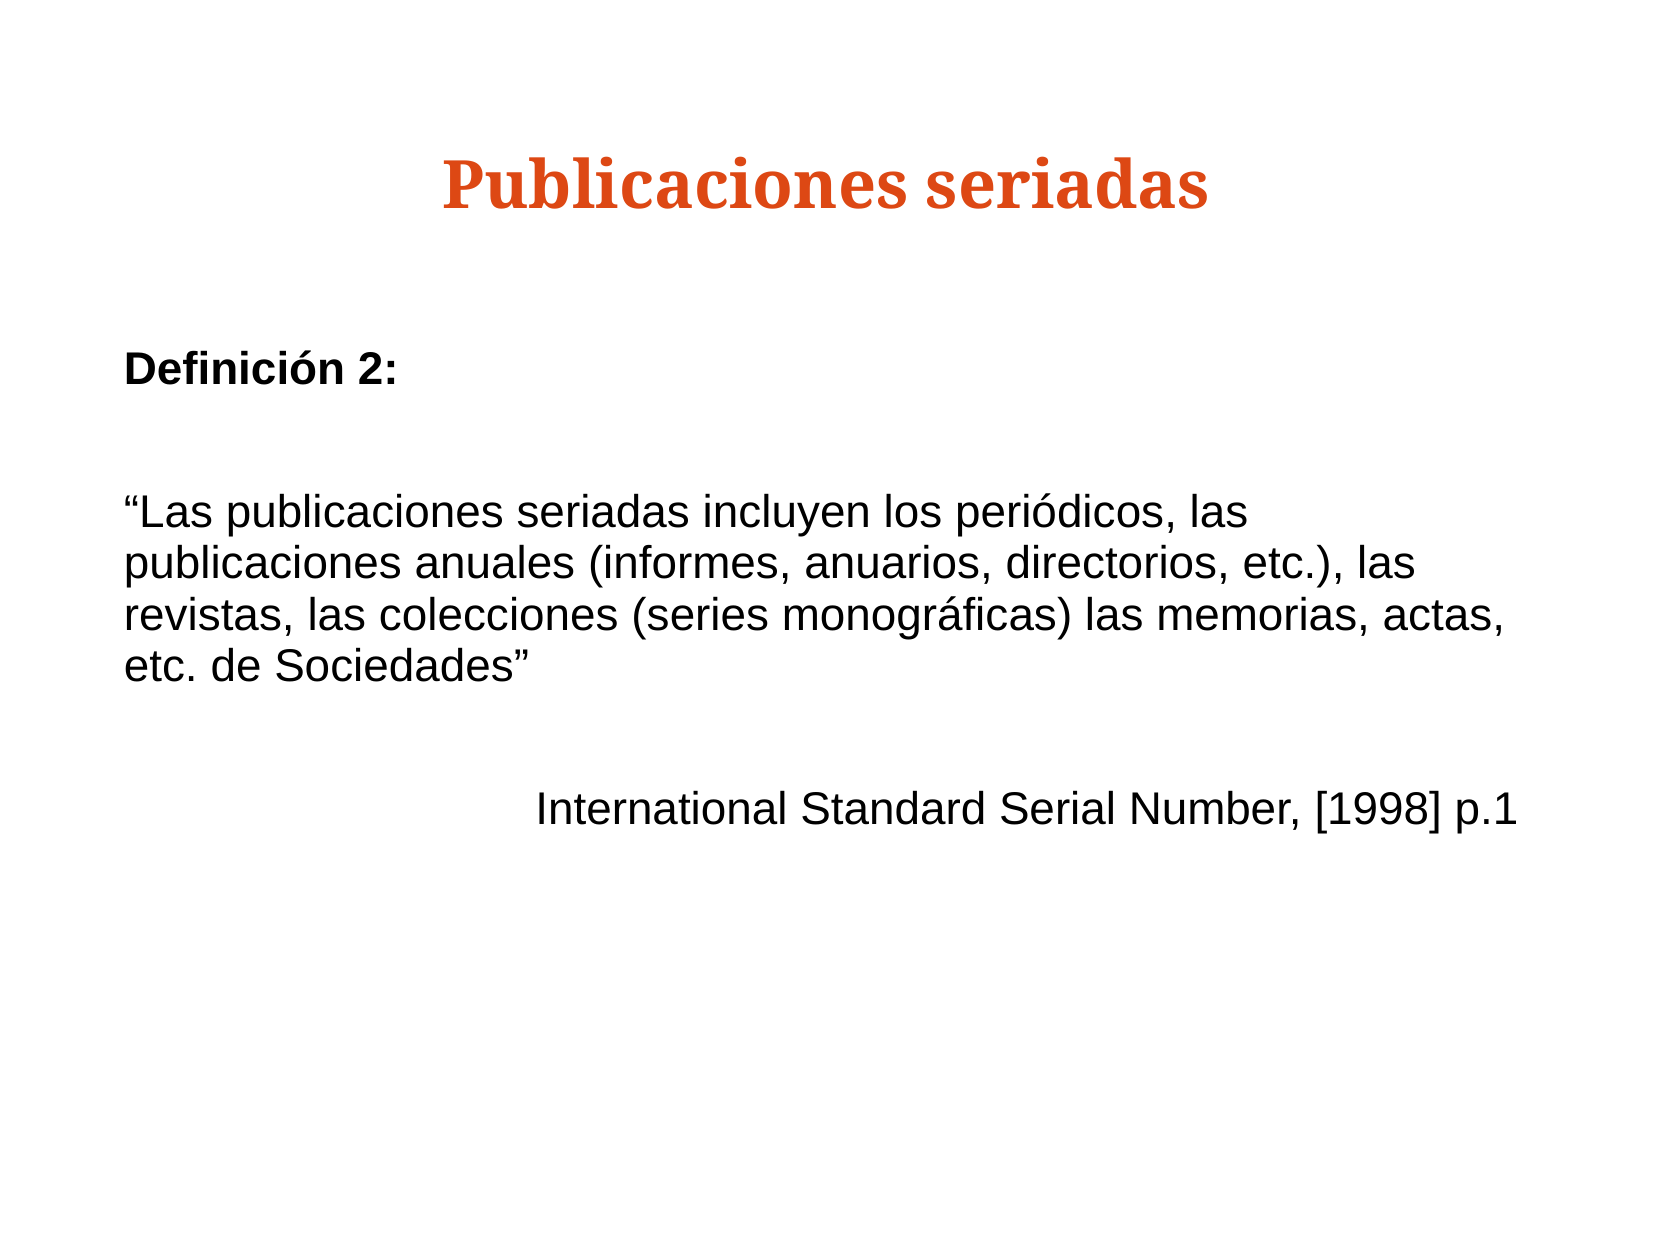

# Publicaciones seriadas
Definición 2:
“Las publicaciones seriadas incluyen los periódicos, las publicaciones anuales (informes, anuarios, directorios, etc.), las revistas, las colecciones (series monográficas) las memorias, actas, etc. de Sociedades”
International Standard Serial Number, [1998] p.1